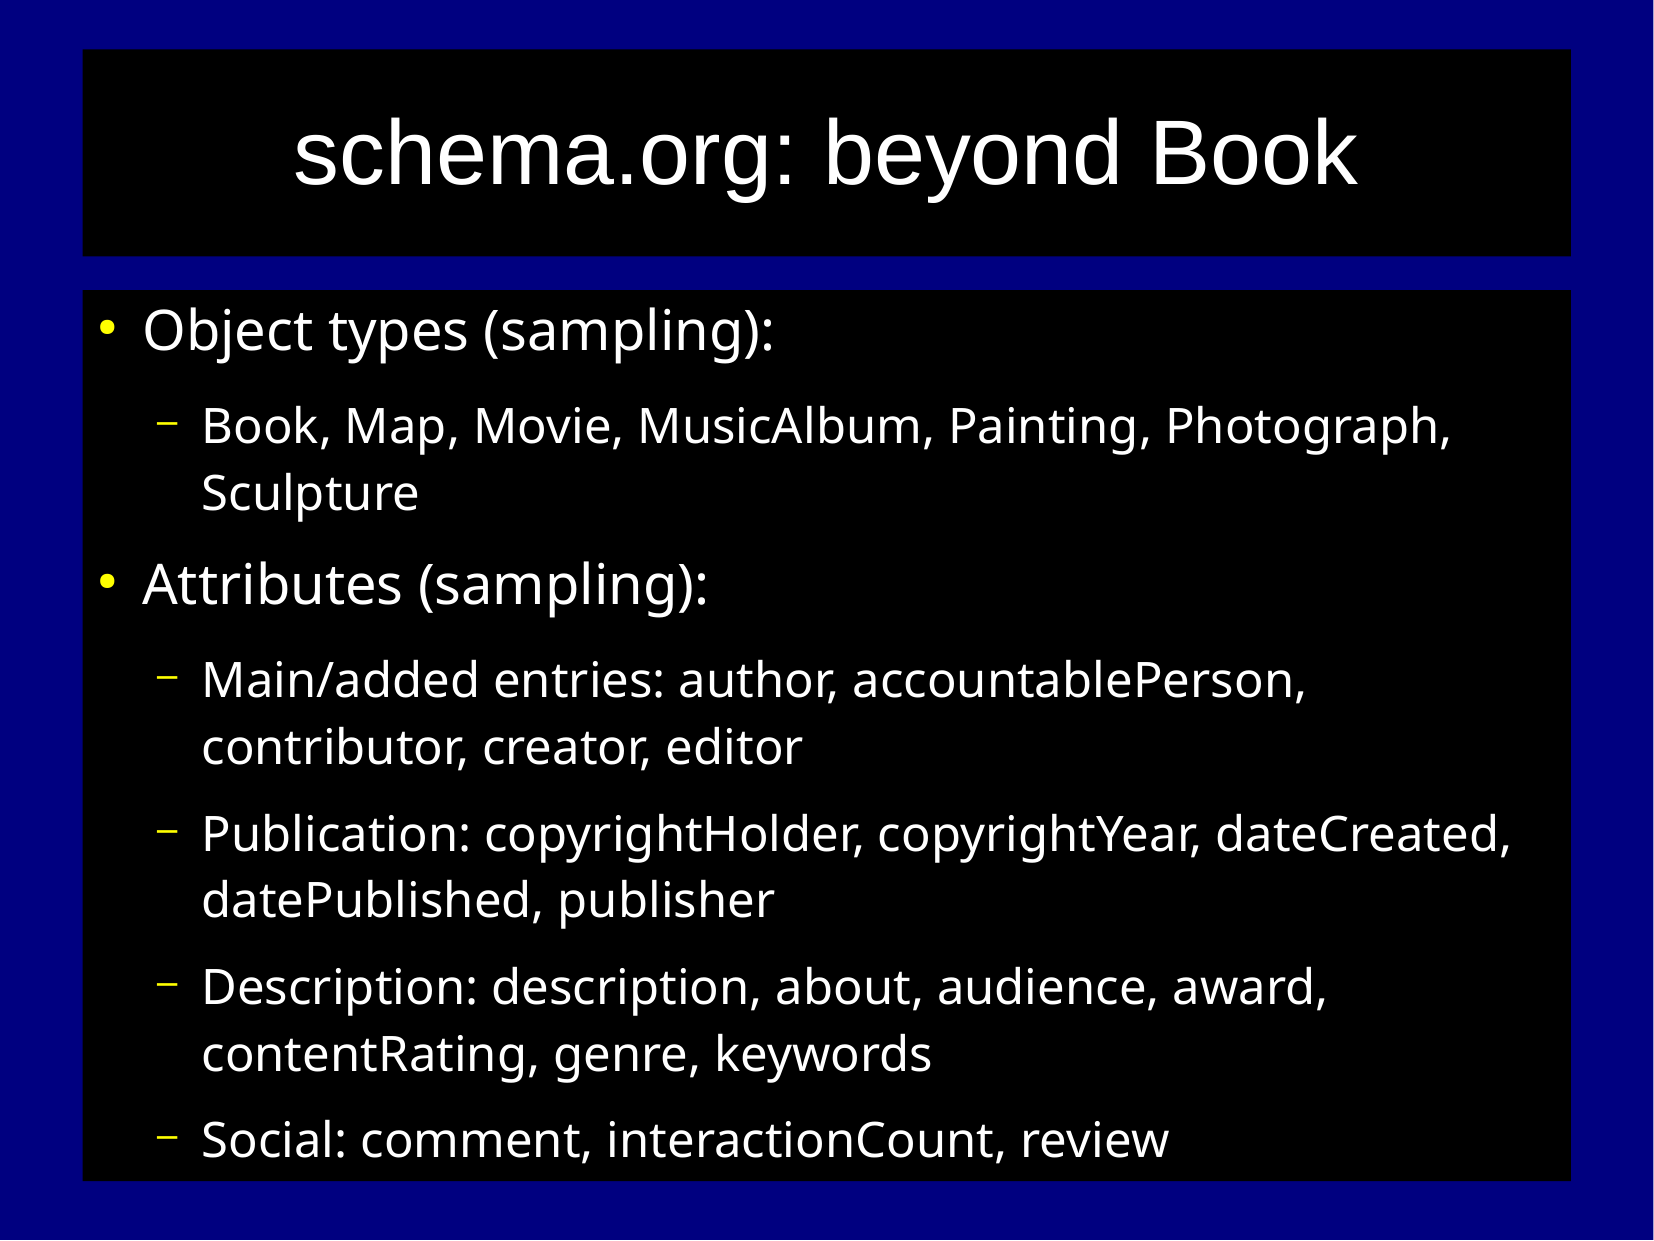

# schema.org: beyond Book
Object types (sampling):
Book, Map, Movie, MusicAlbum, Painting, Photograph, Sculpture
Attributes (sampling):
Main/added entries: author, accountablePerson, contributor, creator, editor
Publication: copyrightHolder, copyrightYear, dateCreated, datePublished, publisher
Description: description, about, audience, award, contentRating, genre, keywords
Social: comment, interactionCount, review